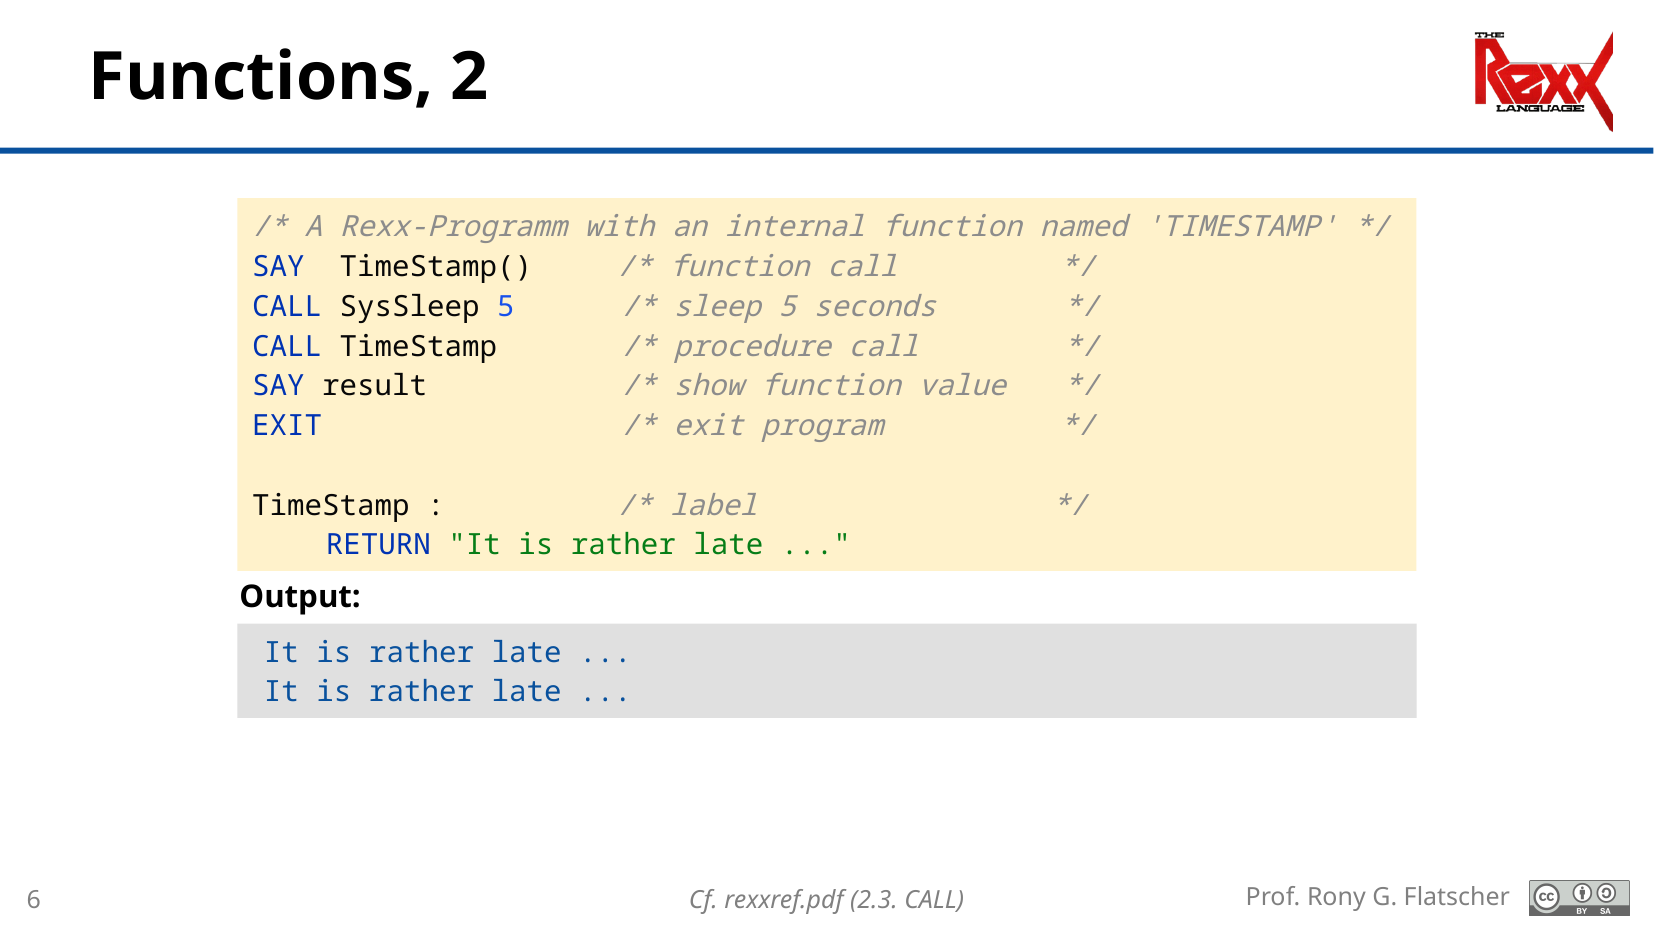

# Functions, 2
/* A Rexx-Programm with an internal function named 'TIMESTAMP' */
SAY TimeStamp()	 /* function call		 */
CALL SysSleep 5		/* sleep 5 seconds 		*/
CALL TimeStamp	 	/* procedure call 		*/
SAY result		 	/* show function value 	*/
EXIT 				/* exit program		 */
TimeStamp : 	 	 /* label		 */
	RETURN "It is rather late ..."
Output:
It is rather late ...
It is rather late ...
Cf. rexxref.pdf (2.3. CALL)